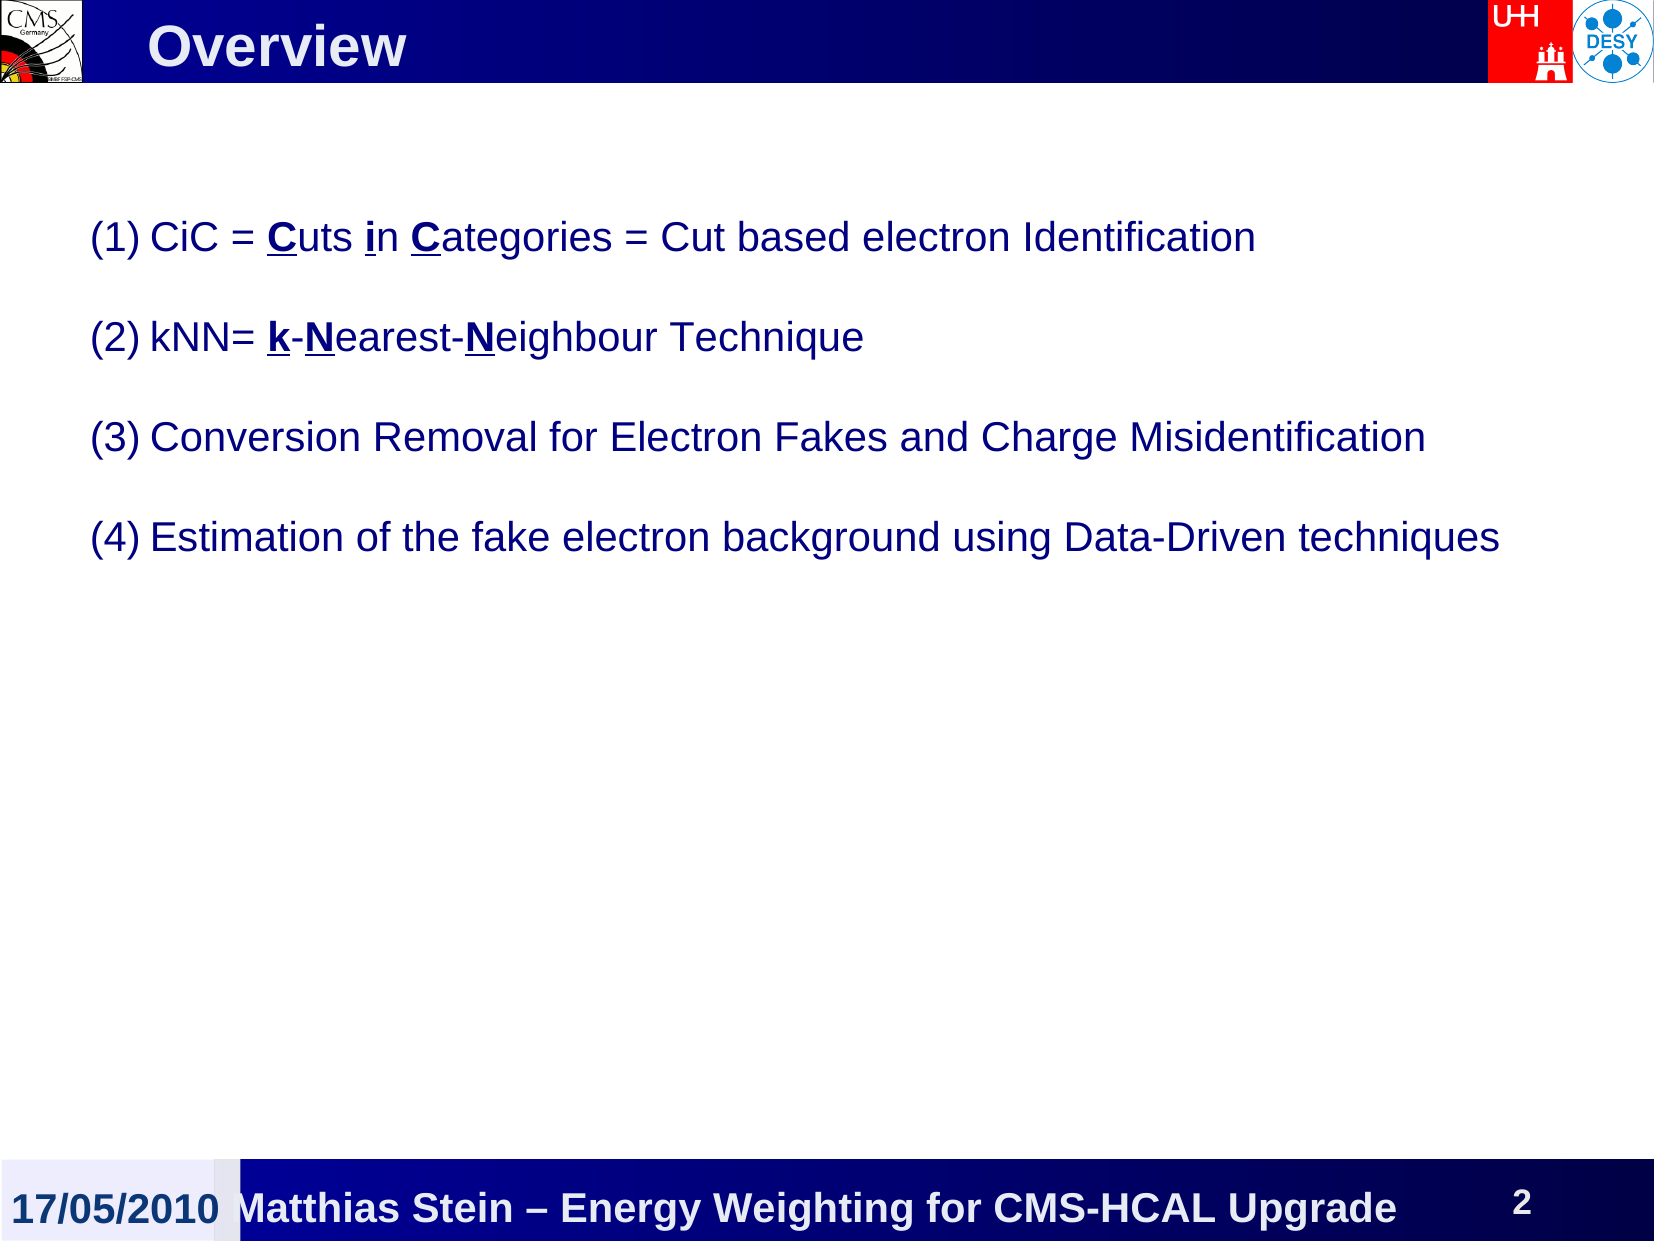

# Overview
CiC = Cuts in Categories = Cut based electron Identification
kNN= k-Nearest-Neighbour Technique
Conversion Removal for Electron Fakes and Charge Misidentification
Estimation of the fake electron background using Data-Driven techniques